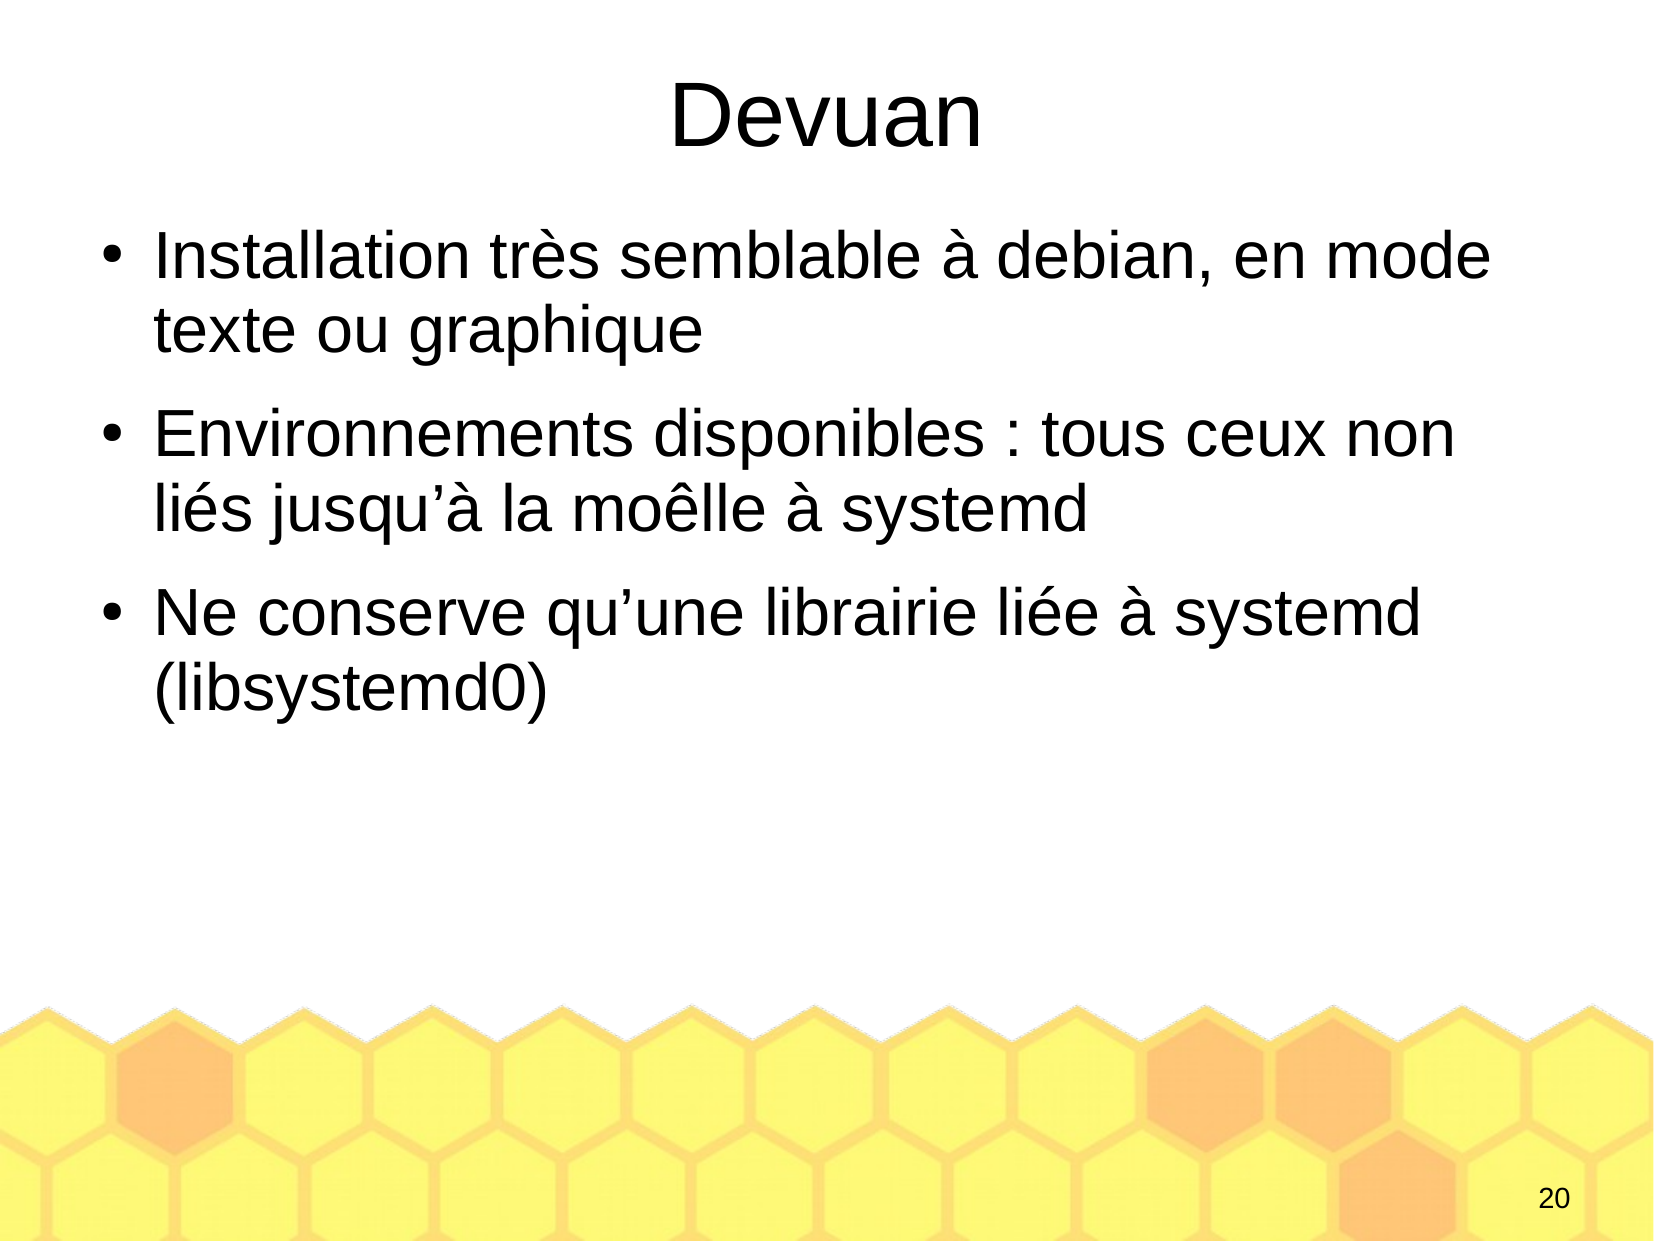

# Devuan
Installation très semblable à debian, en mode texte ou graphique
Environnements disponibles : tous ceux non liés jusqu’à la moêlle à systemd
Ne conserve qu’une librairie liée à systemd (libsystemd0)
20